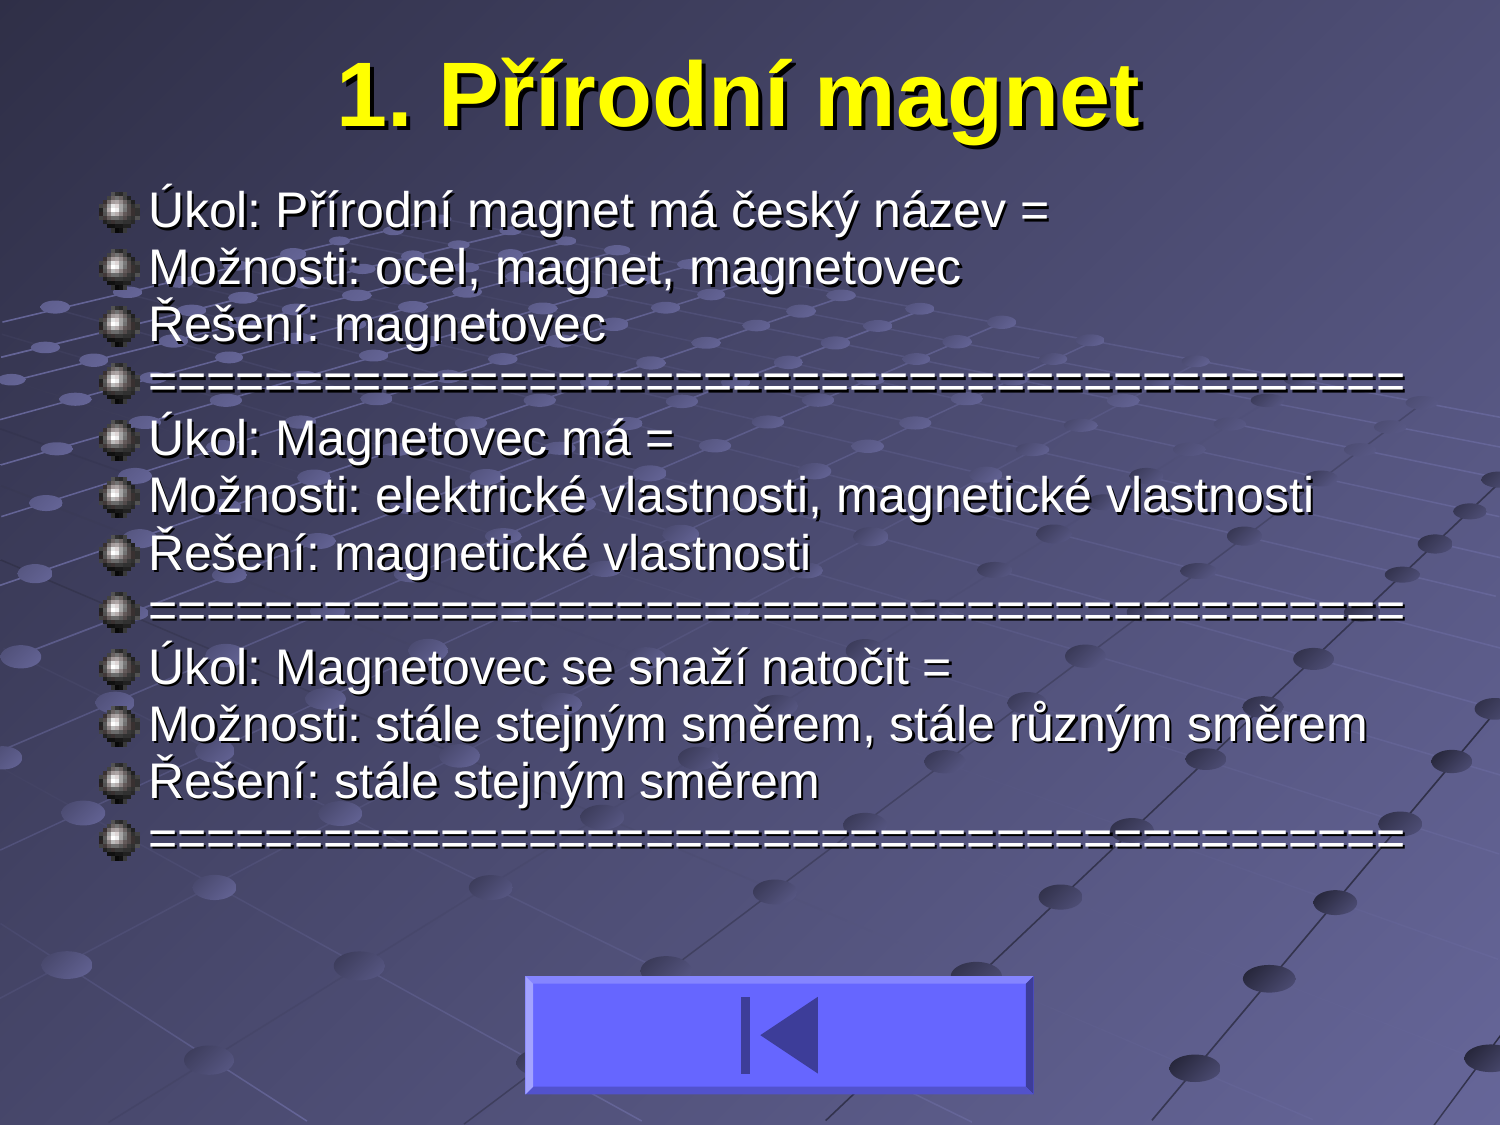

# 1. Přírodní magnet
Úkol: Přírodní magnet má český název =
Možnosti: ocel, magnet, magnetovec
Řešení: magnetovec
===========================================
Úkol: Magnetovec má =
Možnosti: elektrické vlastnosti, magnetické vlastnosti
Řešení: magnetické vlastnosti
===========================================
Úkol: Magnetovec se snaží natočit =
Možnosti: stále stejným směrem, stále různým směrem
Řešení: stále stejným směrem
===========================================